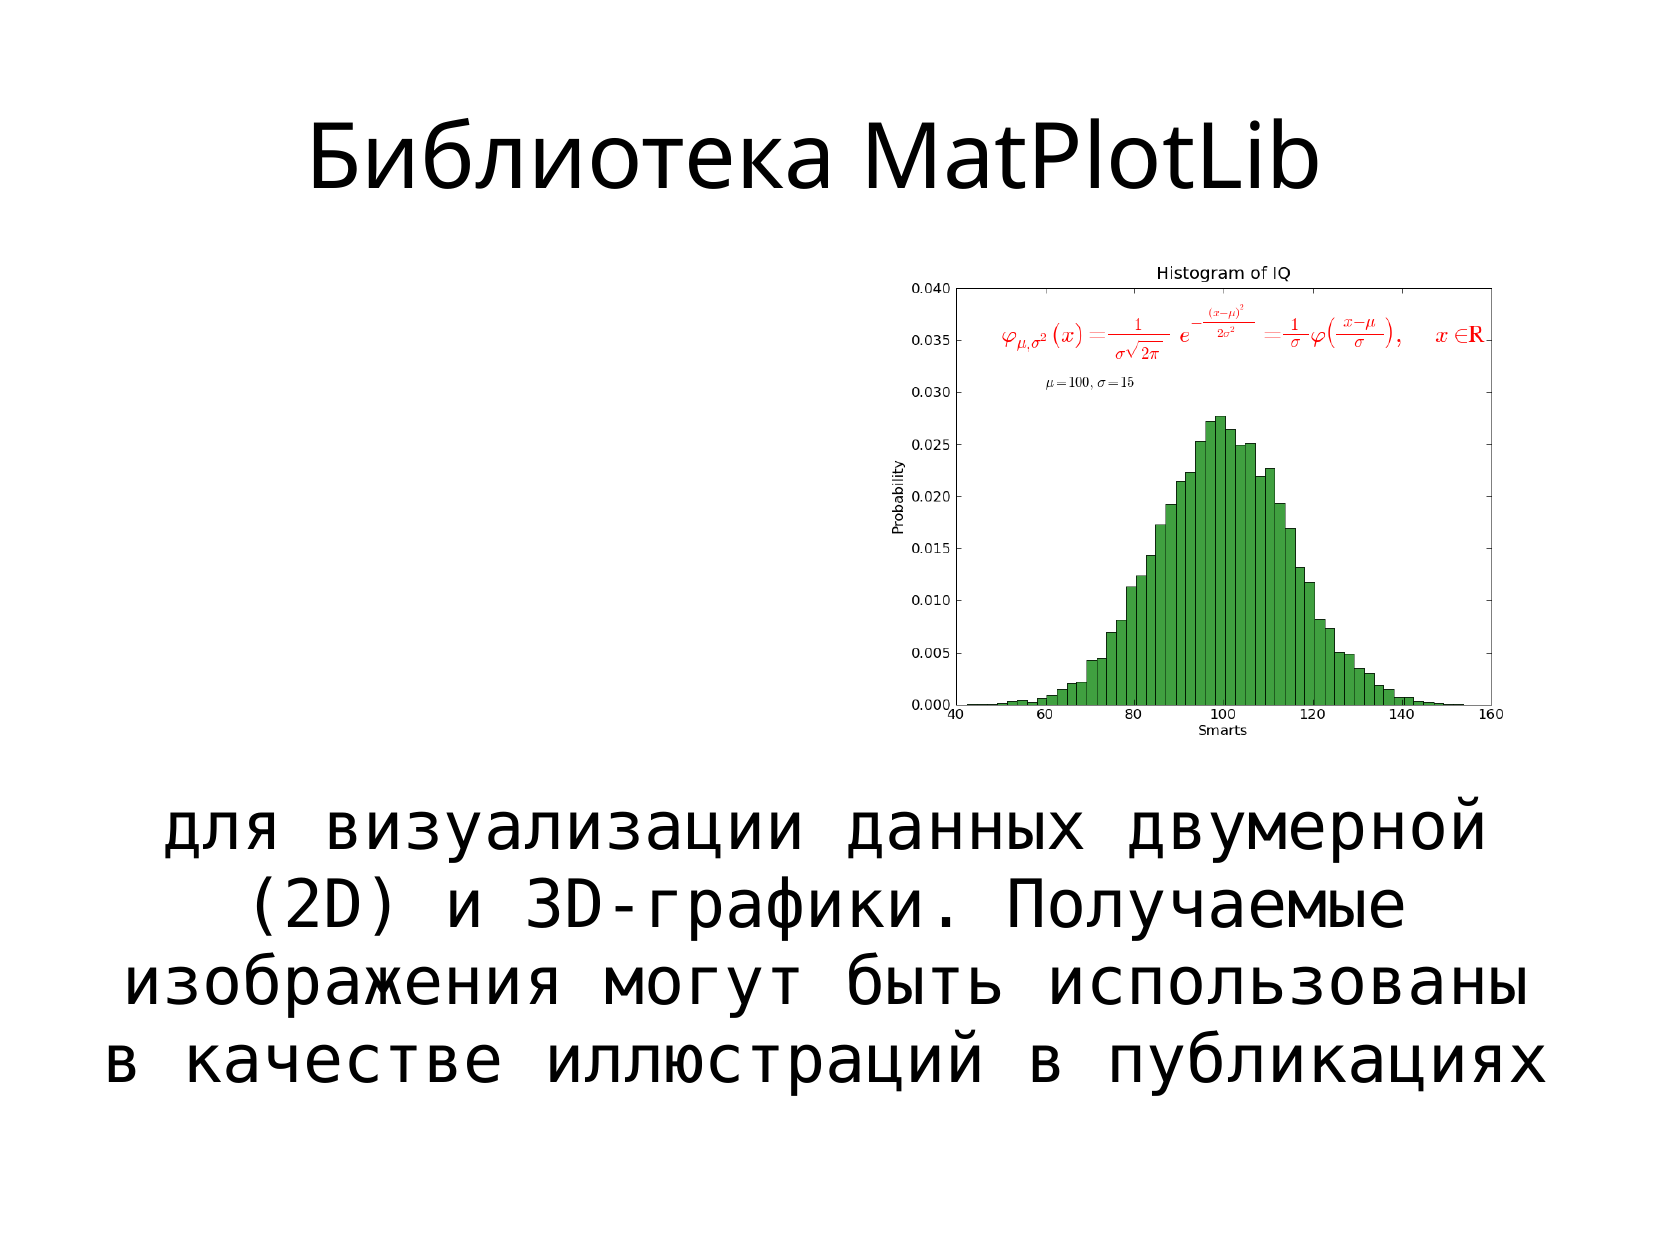

# Библиотека MatPlotLib
для визуализации данных двумерной (2D) и 3D-графики. Получаемые изображения могут быть использованы в качестве иллюстраций в публикациях